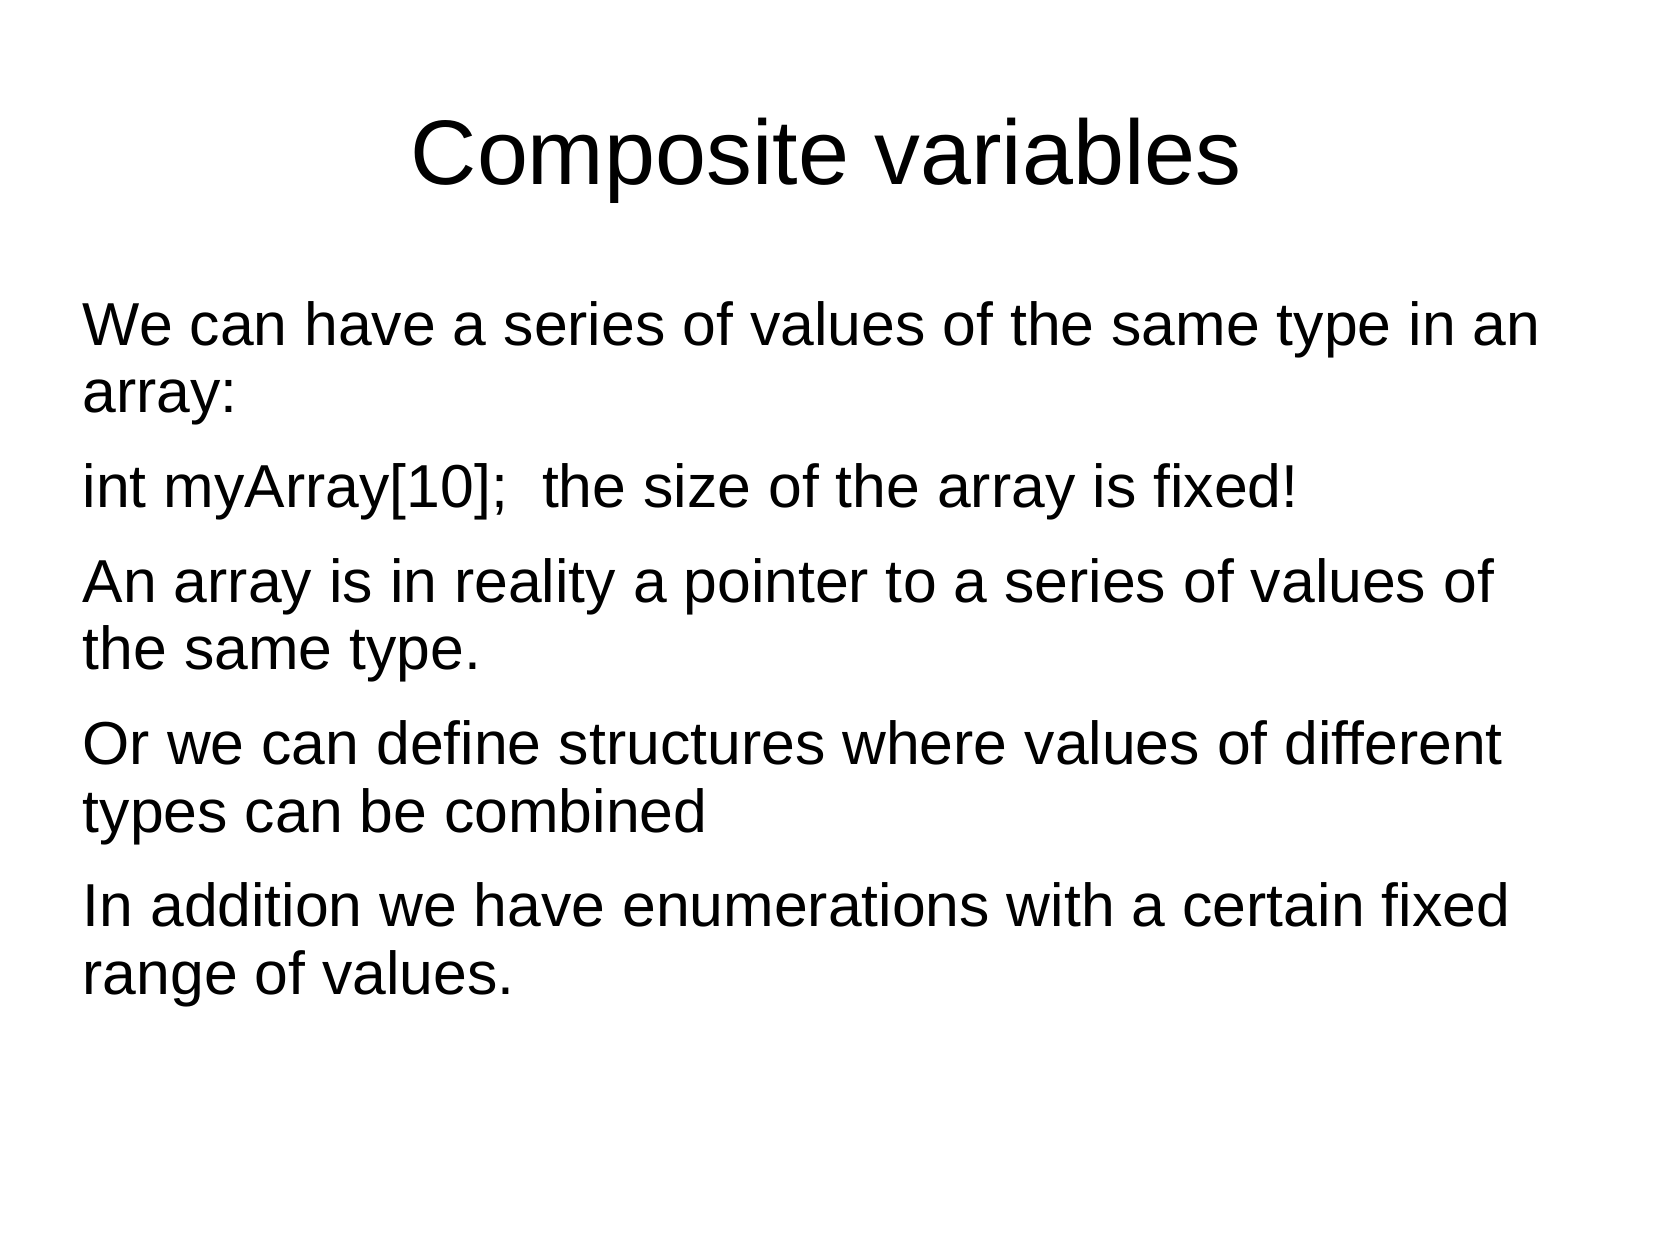

# Composite variables
We can have a series of values of the same type in an array:
int myArray[10]; the size of the array is fixed!
An array is in reality a pointer to a series of values of the same type.
Or we can define structures where values of different types can be combined
In addition we have enumerations with a certain fixed range of values.